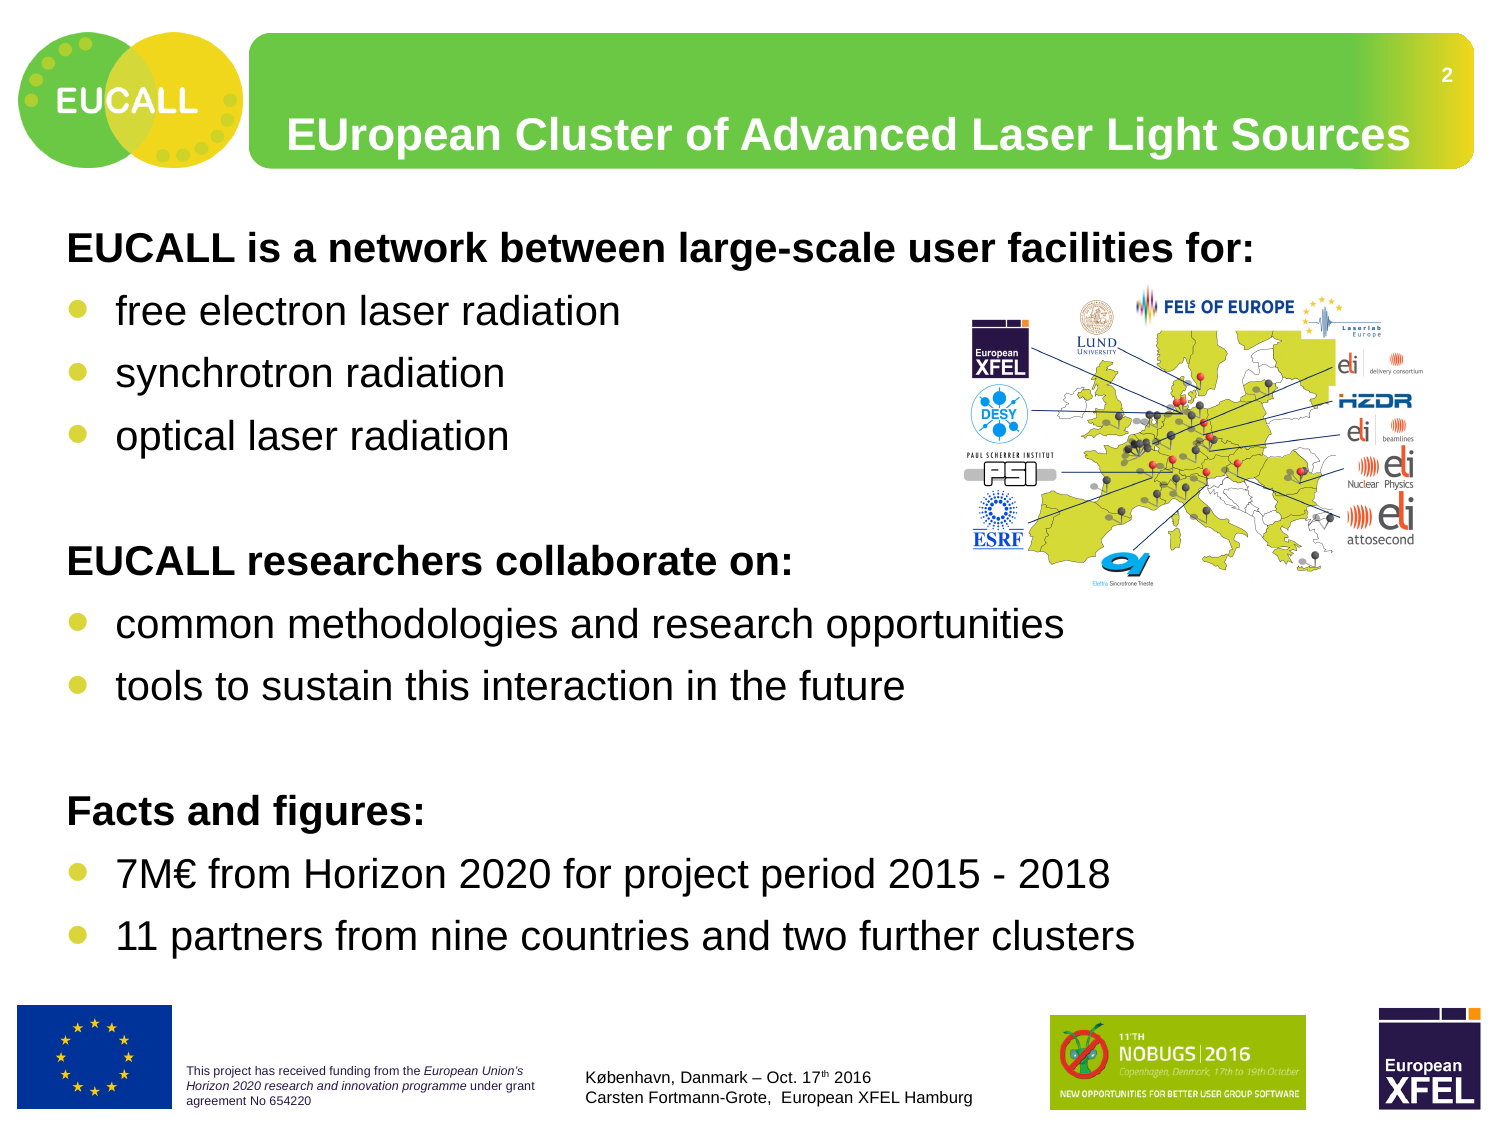

# EUropean Cluster of Advanced Laser Light Sources
EUCALL is a network between large-scale user facilities for:
free electron laser radiation
synchrotron radiation
optical laser radiation
EUCALL researchers collaborate on:
common methodologies and research opportunities
tools to sustain this interaction in the future
Facts and figures:
7M€ from Horizon 2020 for project period 2015 - 2018
11 partners from nine countries and two further clusters